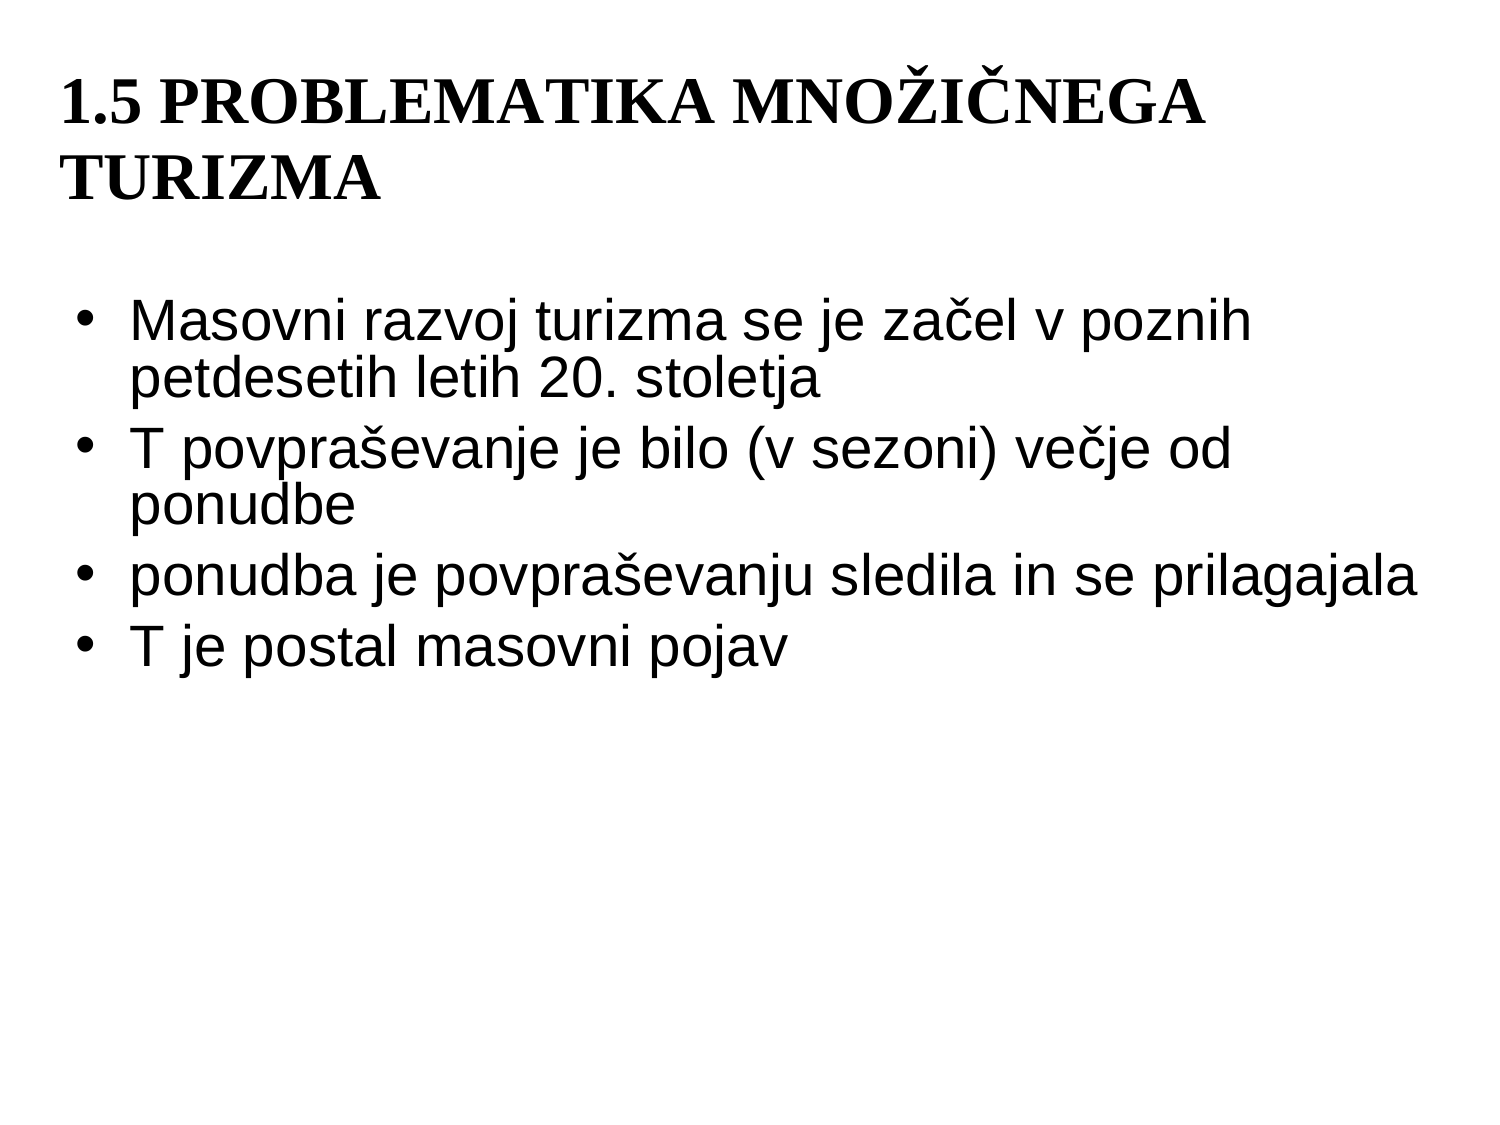

# 1.5 PROBLEMATIKA MNOŽIČNEGA TURIZMA
Masovni razvoj turizma se je začel v poznih petdesetih letih 20. stoletja
T povpraševanje je bilo (v sezoni) večje od ponudbe
ponudba je povpraševanju sledila in se prilagajala
T je postal masovni pojav